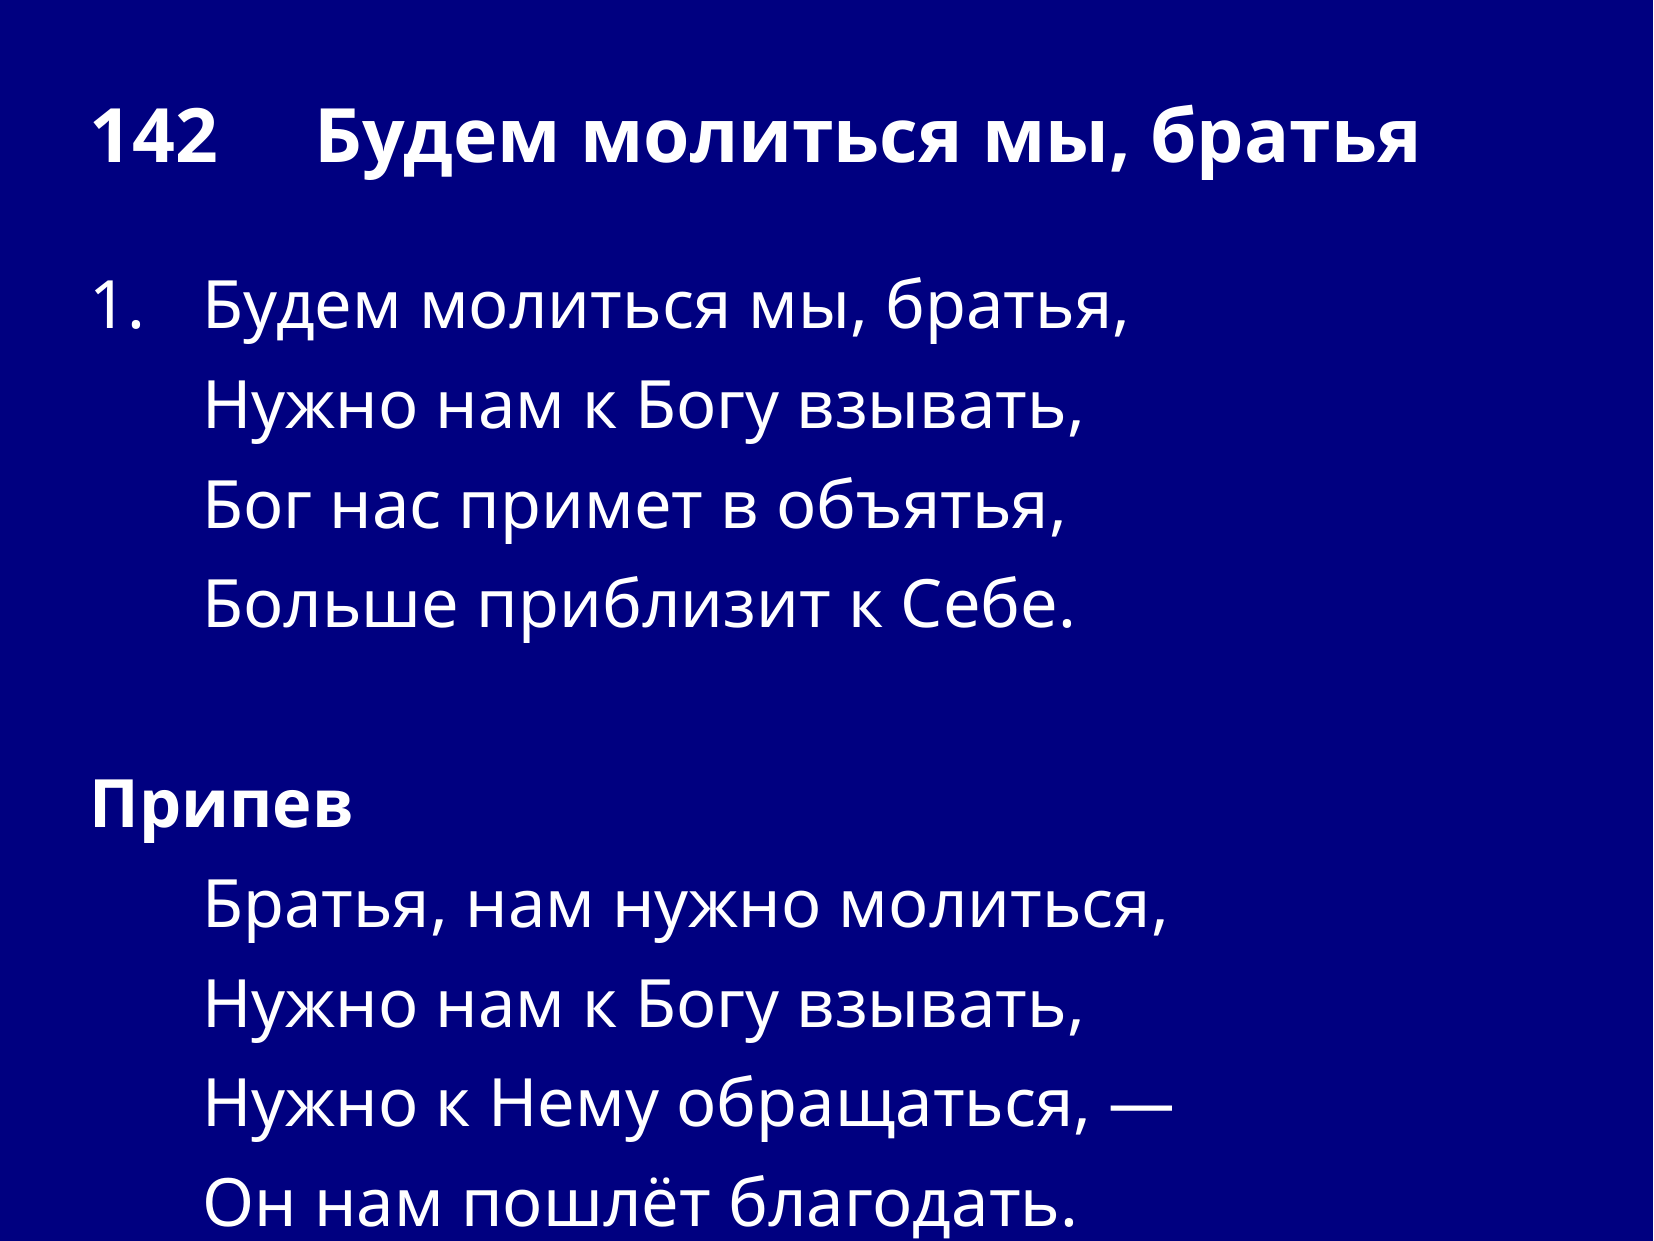

142	Будем молиться мы, братья
1.	Будем молиться мы, братья,
	Нужно нам к Богу взывать,
	Бог нас примет в объятья,
	Больше приблизит к Себе.
Припев
	Братья, нам нужно молиться,
	Нужно нам к Богу взывать,
	Нужно к Нему обращаться, —
	Он нам пошлёт благодать.